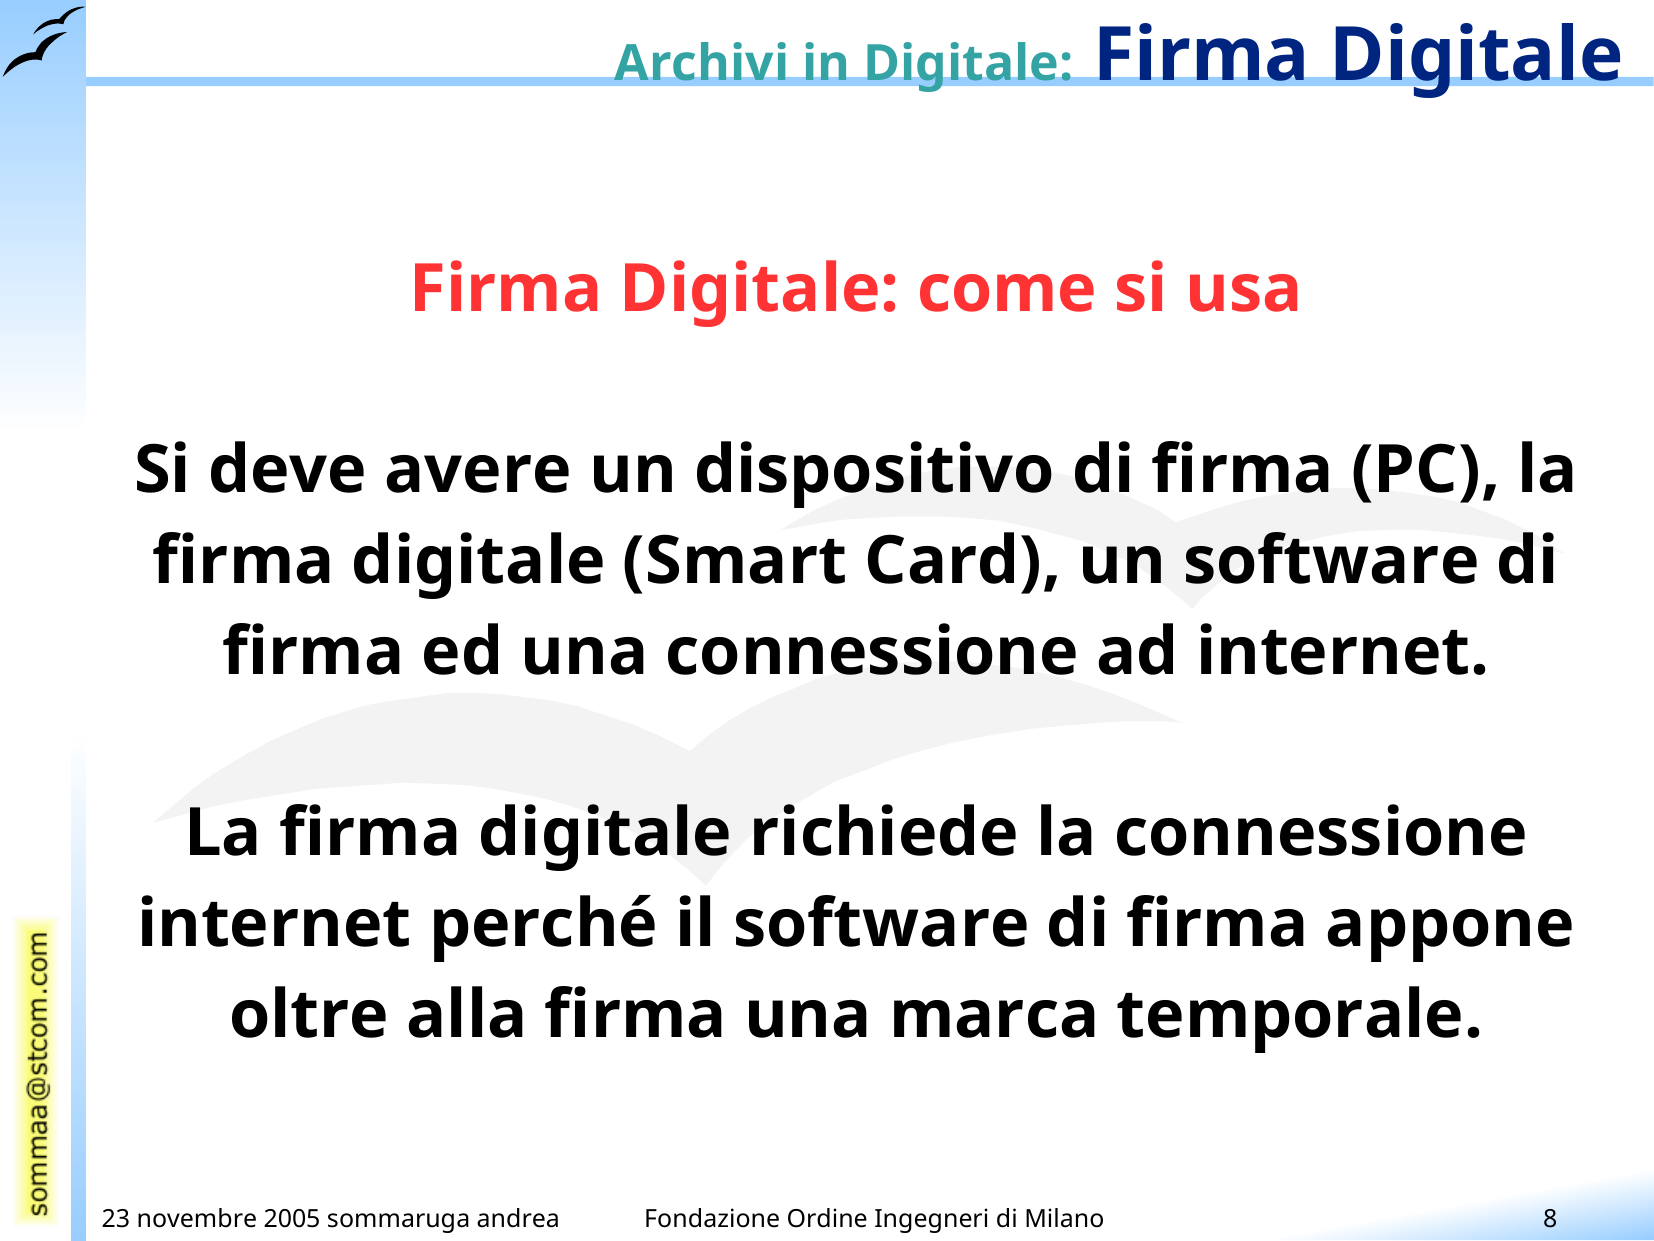

# Archivi in Digitale: Firma Digitale
Firma Digitale: come si usa
Si deve avere un dispositivo di firma (PC), la firma digitale (Smart Card), un software di firma ed una connessione ad internet.
La firma digitale richiede la connessione internet perché il software di firma appone oltre alla firma una marca temporale.